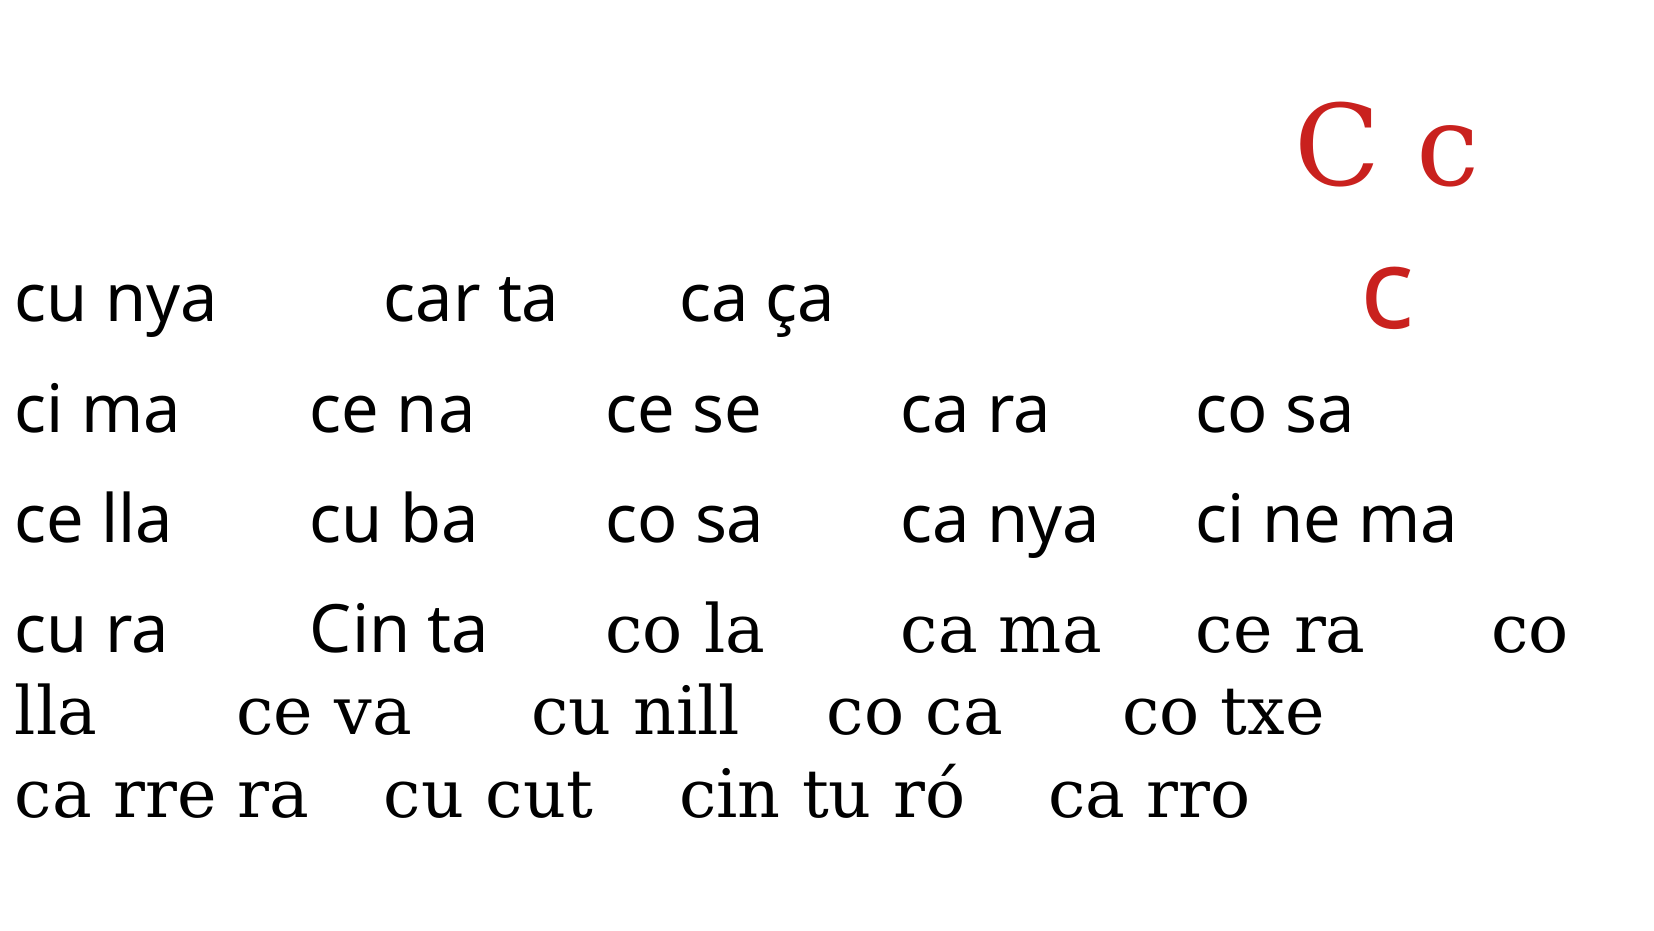

C c
c
cu nya			car ta		ca ça
ci ma		ce na		ce se		ca ra		co sa
ce lla		cu ba		co sa		ca nya		ci ne ma
cu ra		Cin ta		co la		ca ma		ce ra		co lla		ce va		cu nill		co ca		co txe
ca rre ra		cu cut		cin tu ró		ca rro